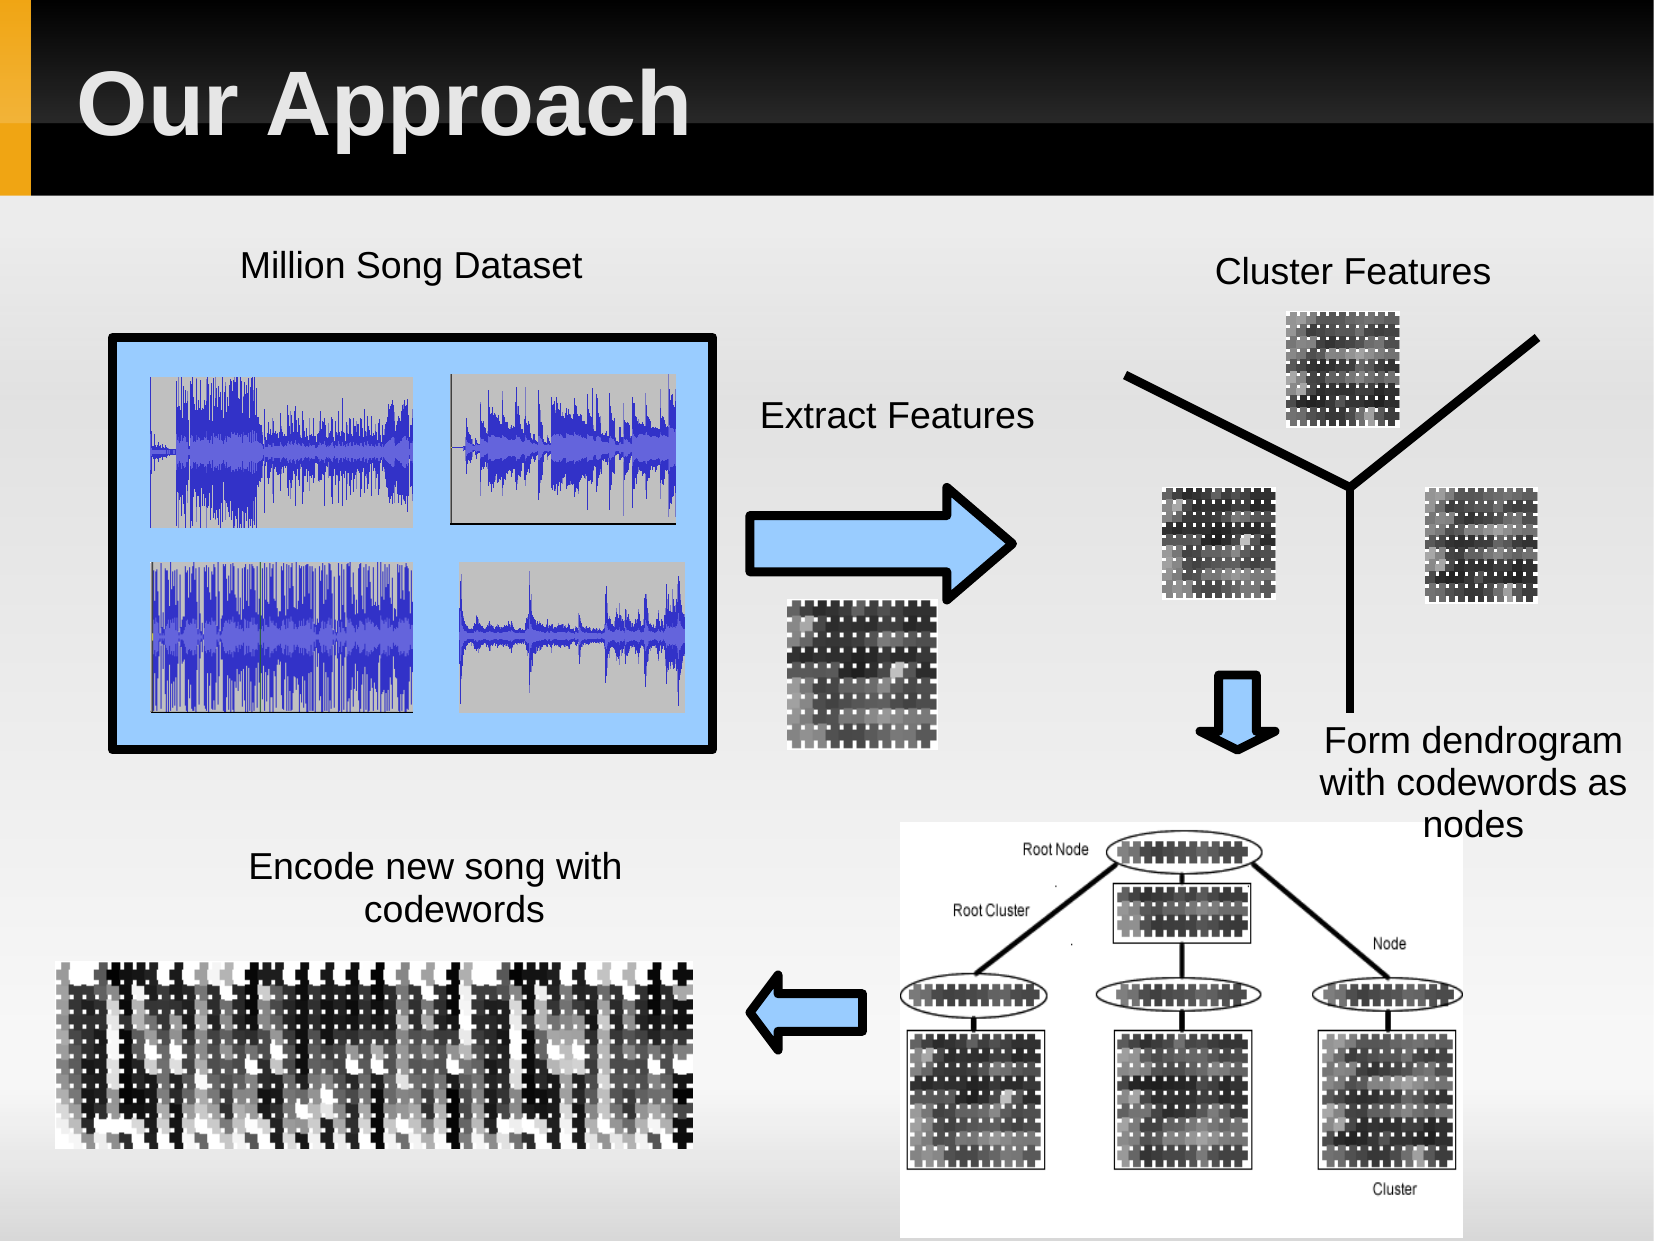

# Our Approach
Million Song Dataset
Cluster Features
Extract Features
Form dendrogram
with codewords as
nodes
Encode new song with
 codewords